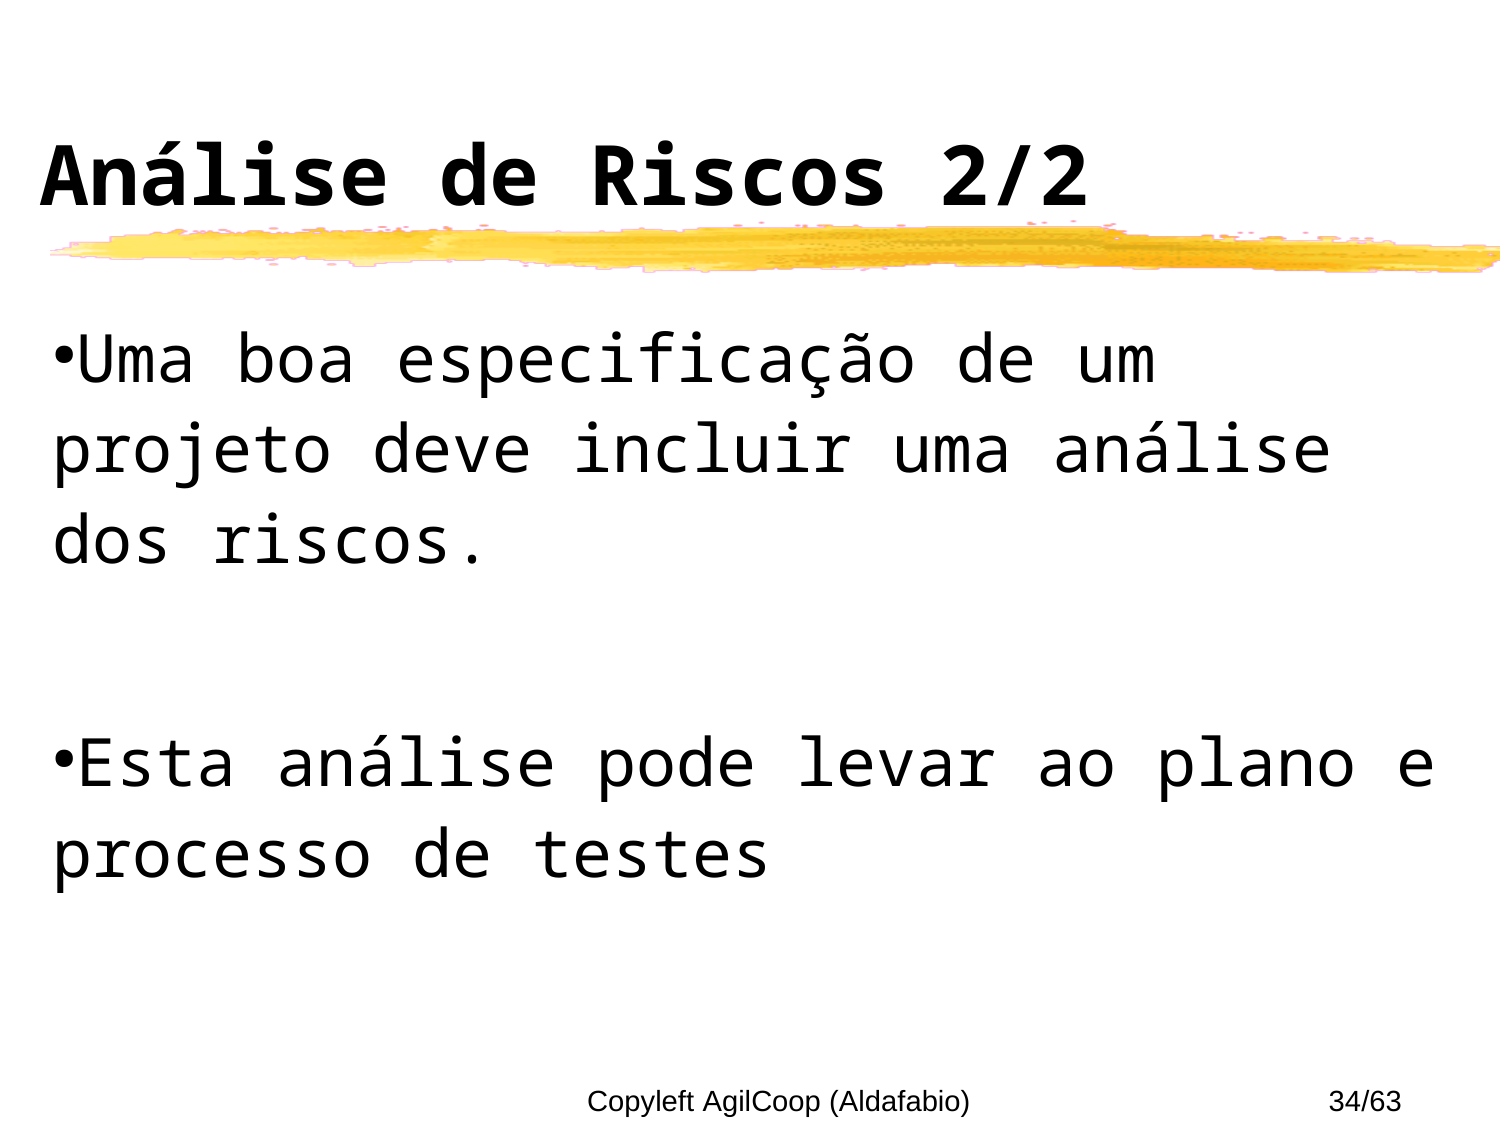

# Análise de Riscos 2/2
Uma boa especificação de um projeto deve incluir uma análise dos riscos.
Esta análise pode levar ao plano e processo de testes
34